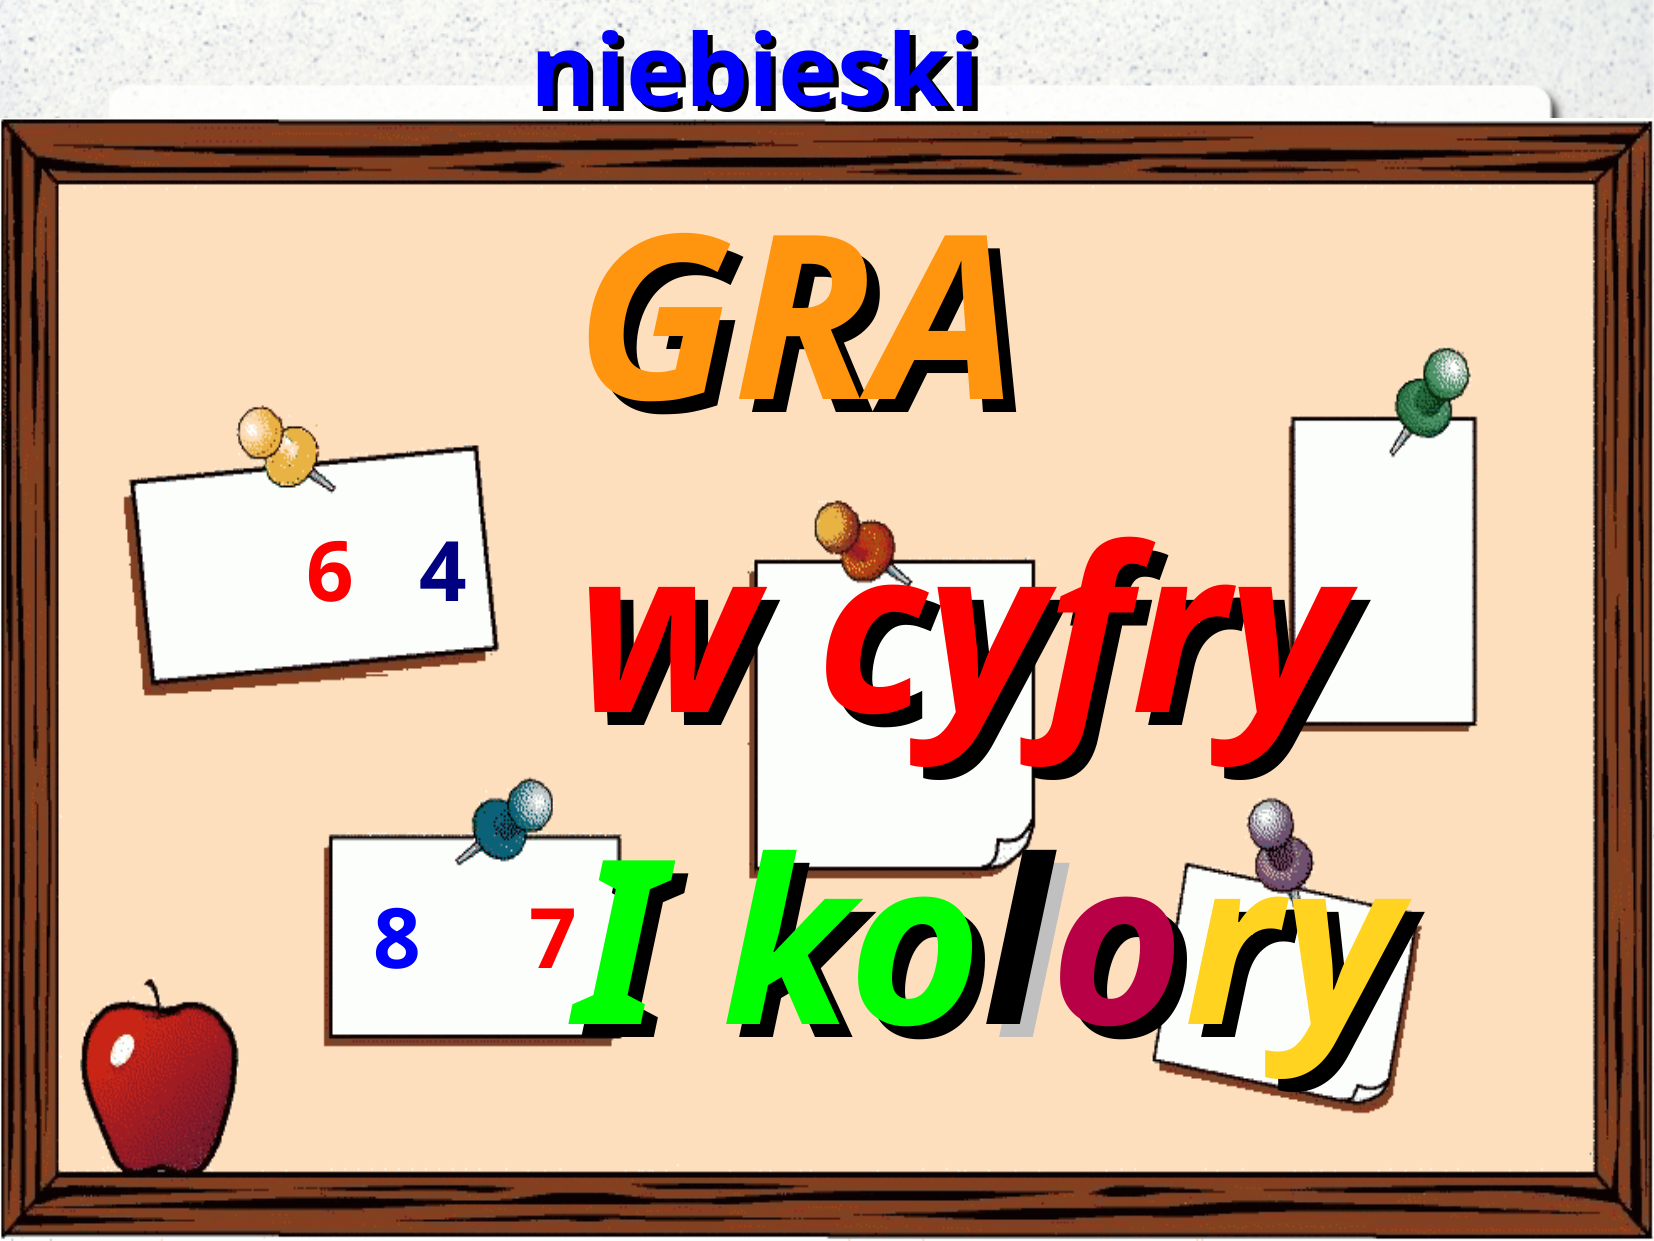

niebieski
GRA
w cyfry
I kolory
6 4
8 7
 Akademia Nowoczesnej Edukacji SPEKTRUM - www.an.edu.pl - akademia.spektrum@gmail.com